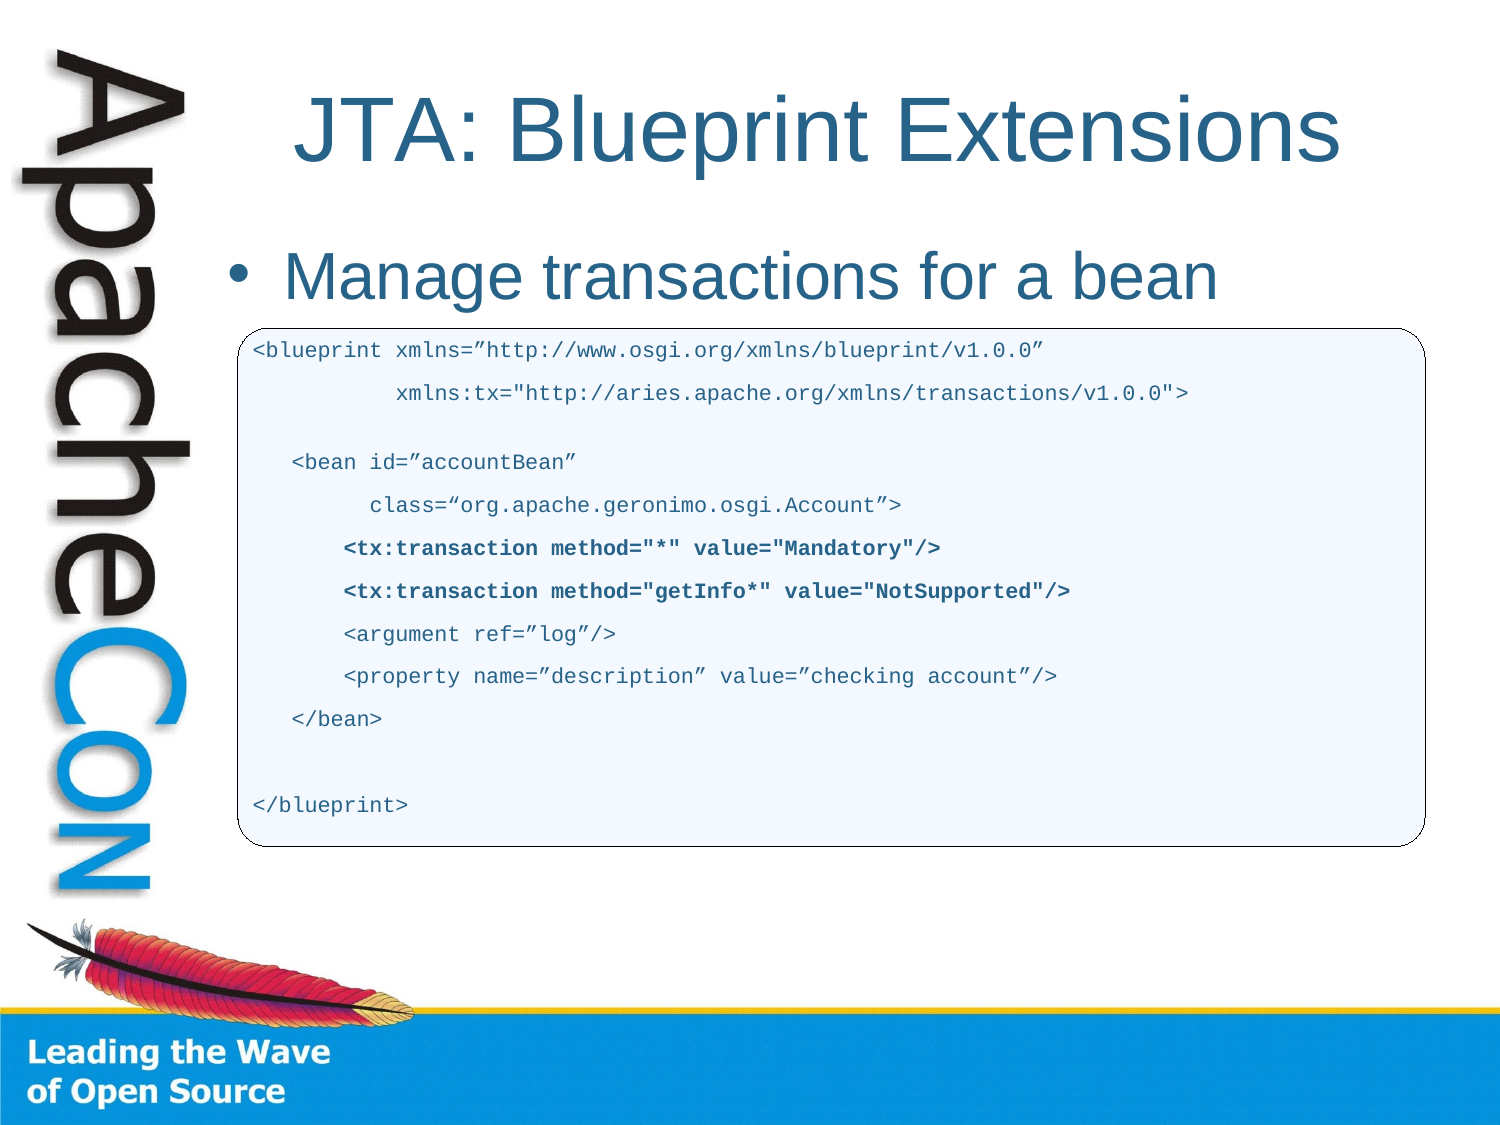

# JTA: Blueprint Extensions
Manage transactions for a bean
<blueprint xmlns=”http://www.osgi.org/xmlns/blueprint/v1.0.0”
 xmlns:tx="http://aries.apache.org/xmlns/transactions/v1.0.0">
 <bean id=”accountBean”
 class=“org.apache.geronimo.osgi.Account”>
 <tx:transaction method="*" value="Mandatory"/>
 <tx:transaction method="getInfo*" value="NotSupported"/>
 <argument ref=”log”/>
 <property name=”description” value=”checking account”/>
 </bean>
</blueprint>